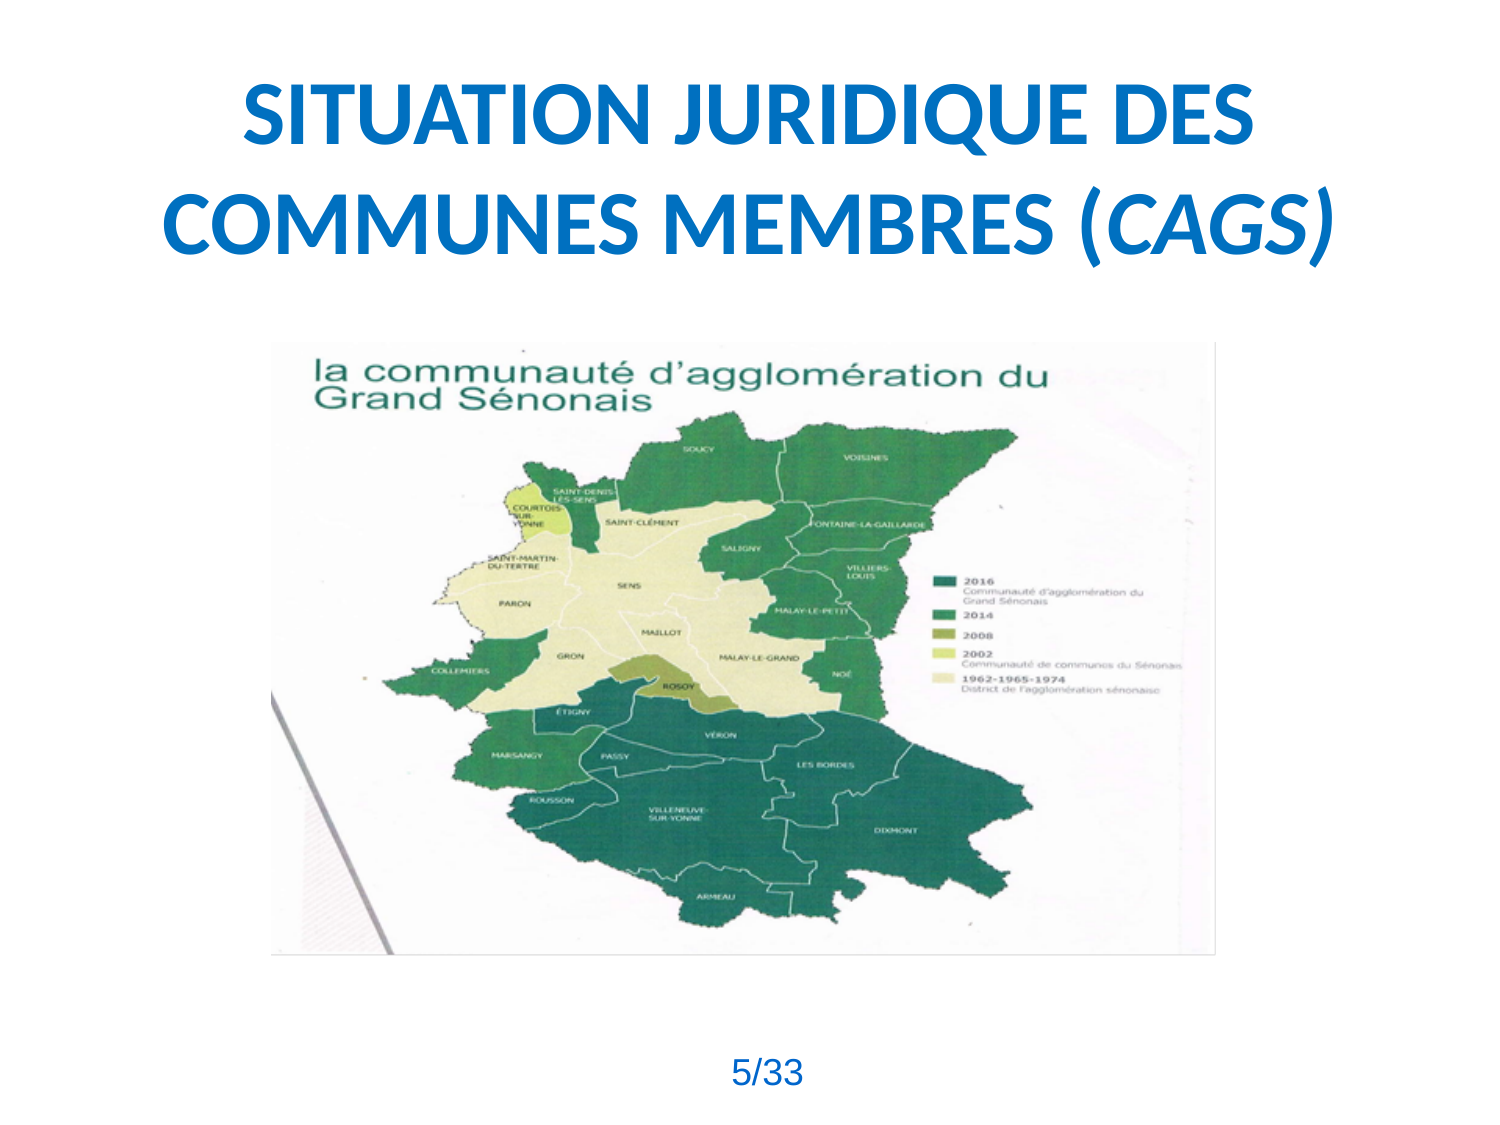

# SITUATION JURIDIQUE DES COMMUNES MEMBRES (CAGS)
5/33